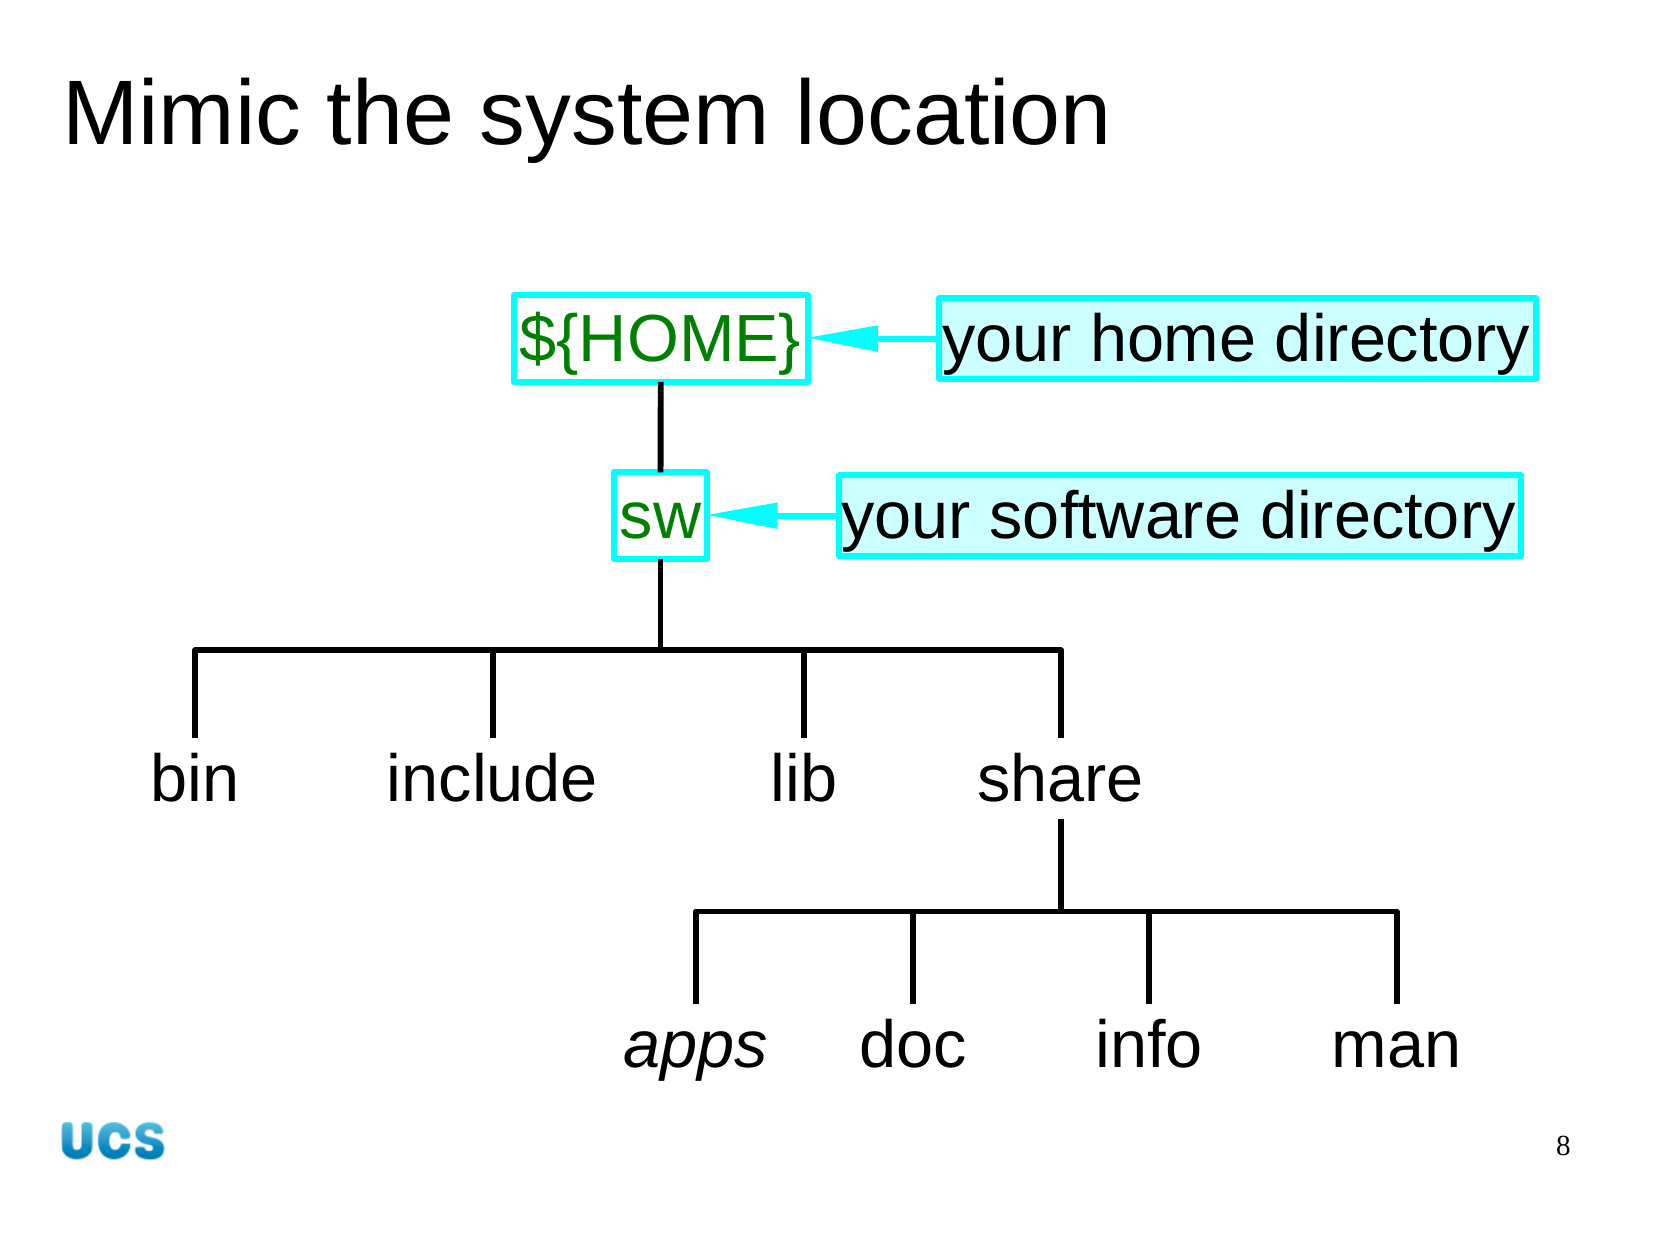

Mimic the system location
${HOME}
your home directory
sw
your software directory
bin
include
lib
share
apps
doc
info
man
8